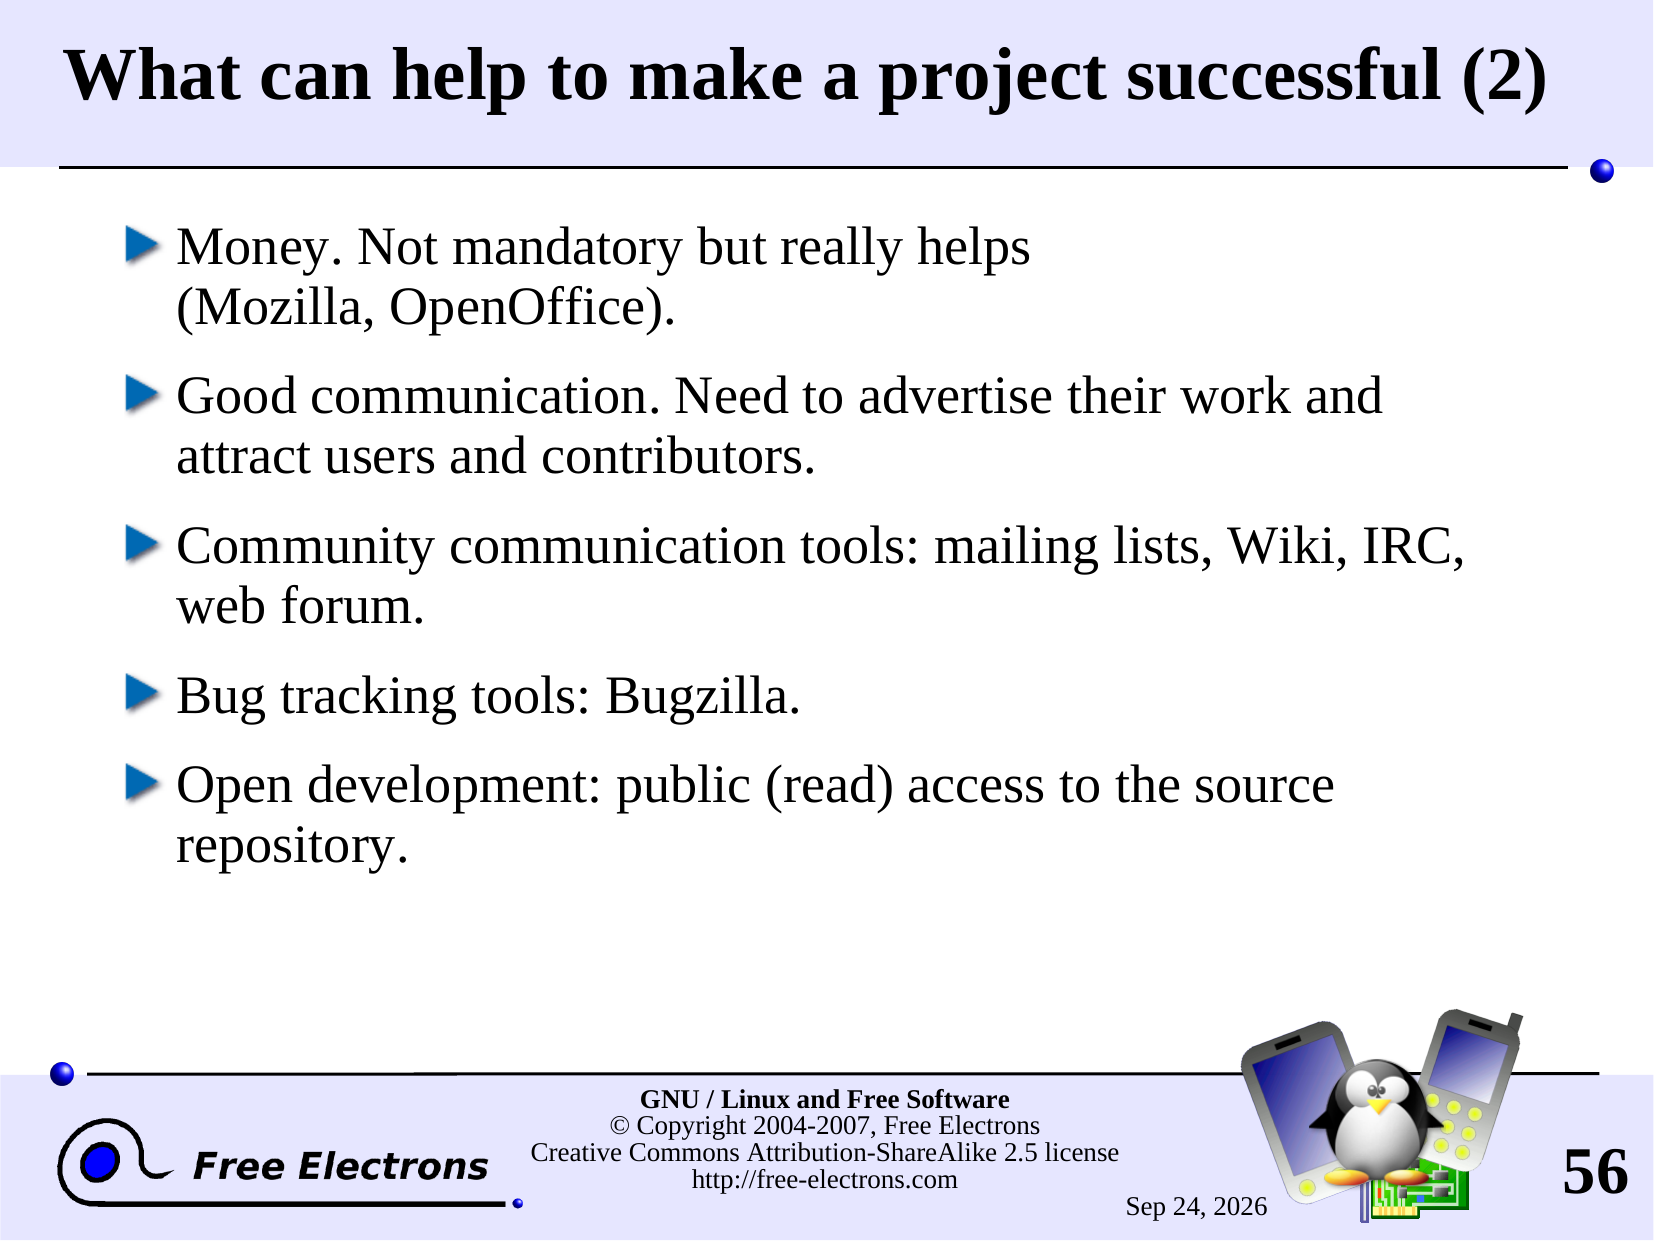

# What can help to make a project successful (2)
Money. Not mandatory but really helps
(Mozilla, OpenOffice).
Good communication. Need to advertise their work and attract users and contributors.
Community communication tools: mailing lists, Wiki, IRC, web forum.
Bug tracking tools: Bugzilla.
Open development: public (read) access to the source repository.